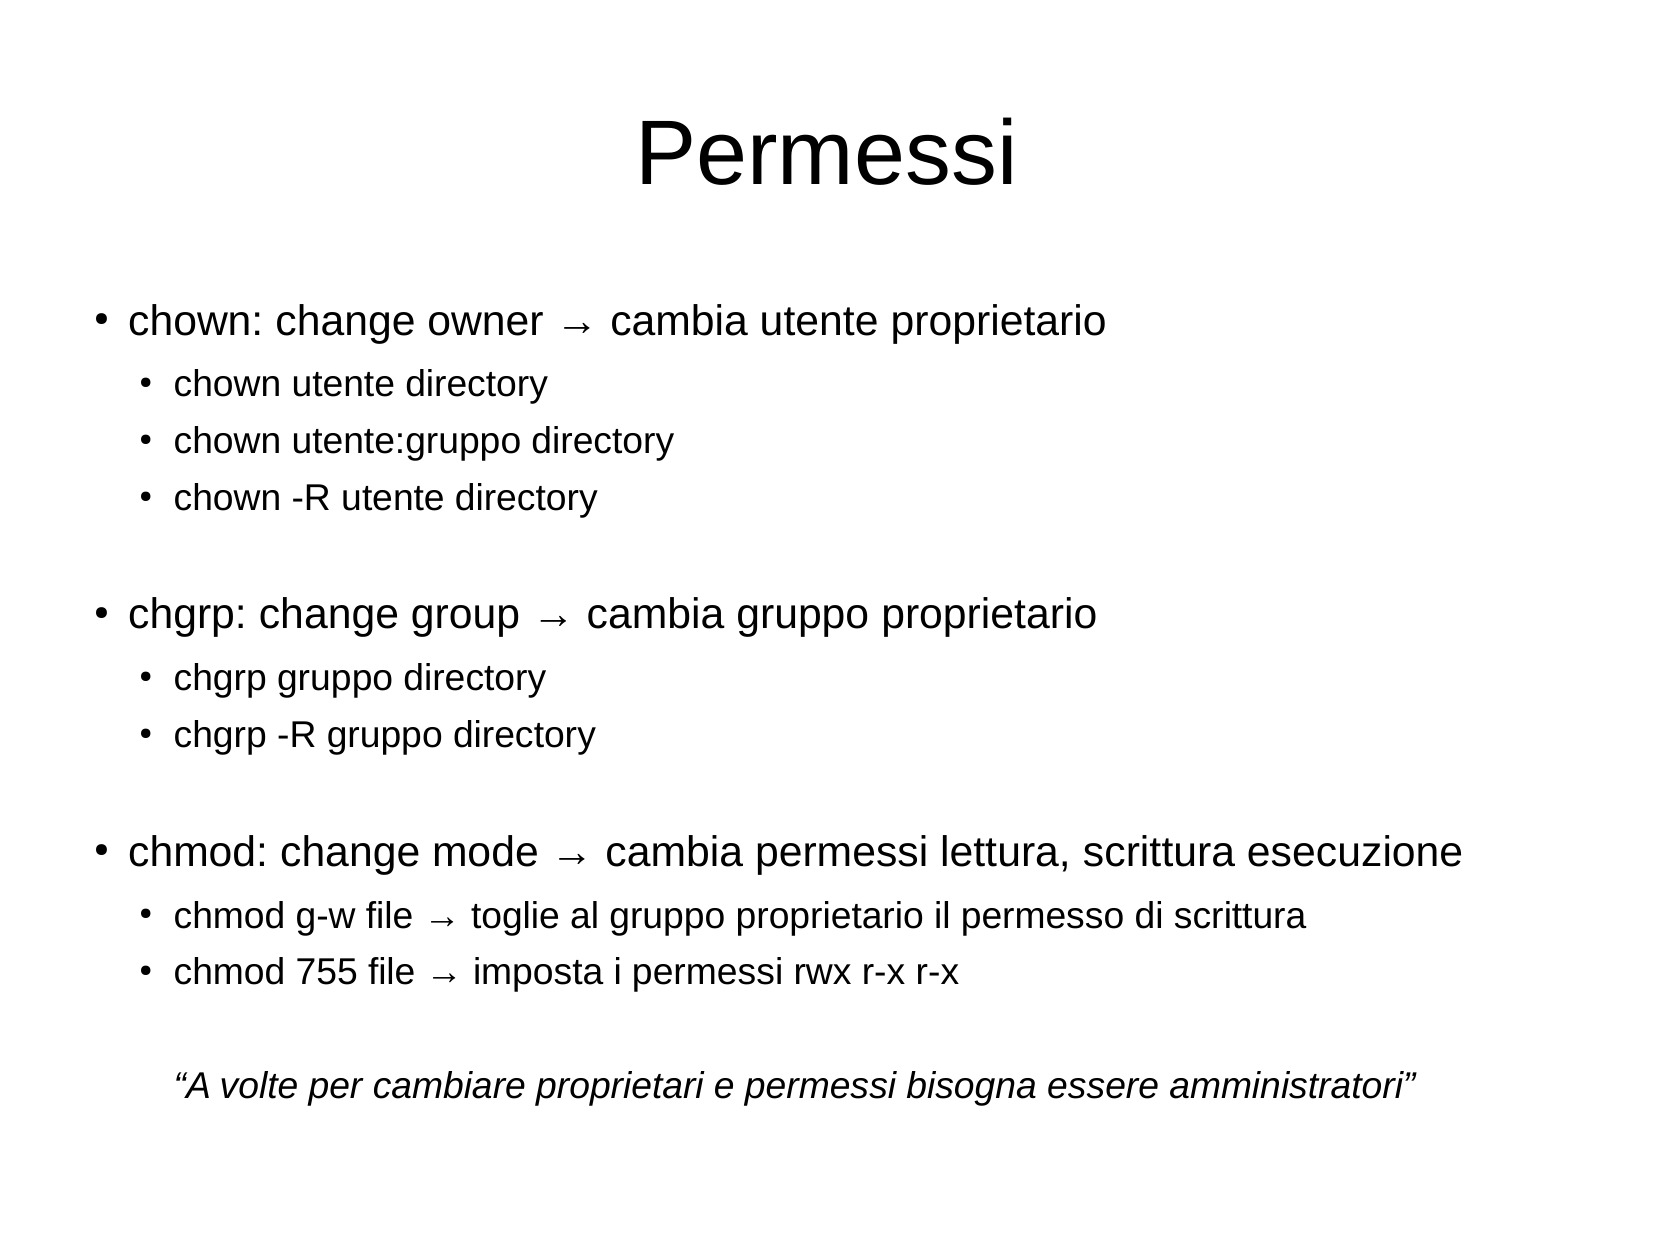

# Permessi
chown: change owner → cambia utente proprietario
chown utente directory
chown utente:gruppo directory
chown -R utente directory
chgrp: change group → cambia gruppo proprietario
chgrp gruppo directory
chgrp -R gruppo directory
chmod: change mode → cambia permessi lettura, scrittura esecuzione
chmod g-w file → toglie al gruppo proprietario il permesso di scrittura
chmod 755 file → imposta i permessi rwx r-x r-x
“A volte per cambiare proprietari e permessi bisogna essere amministratori”